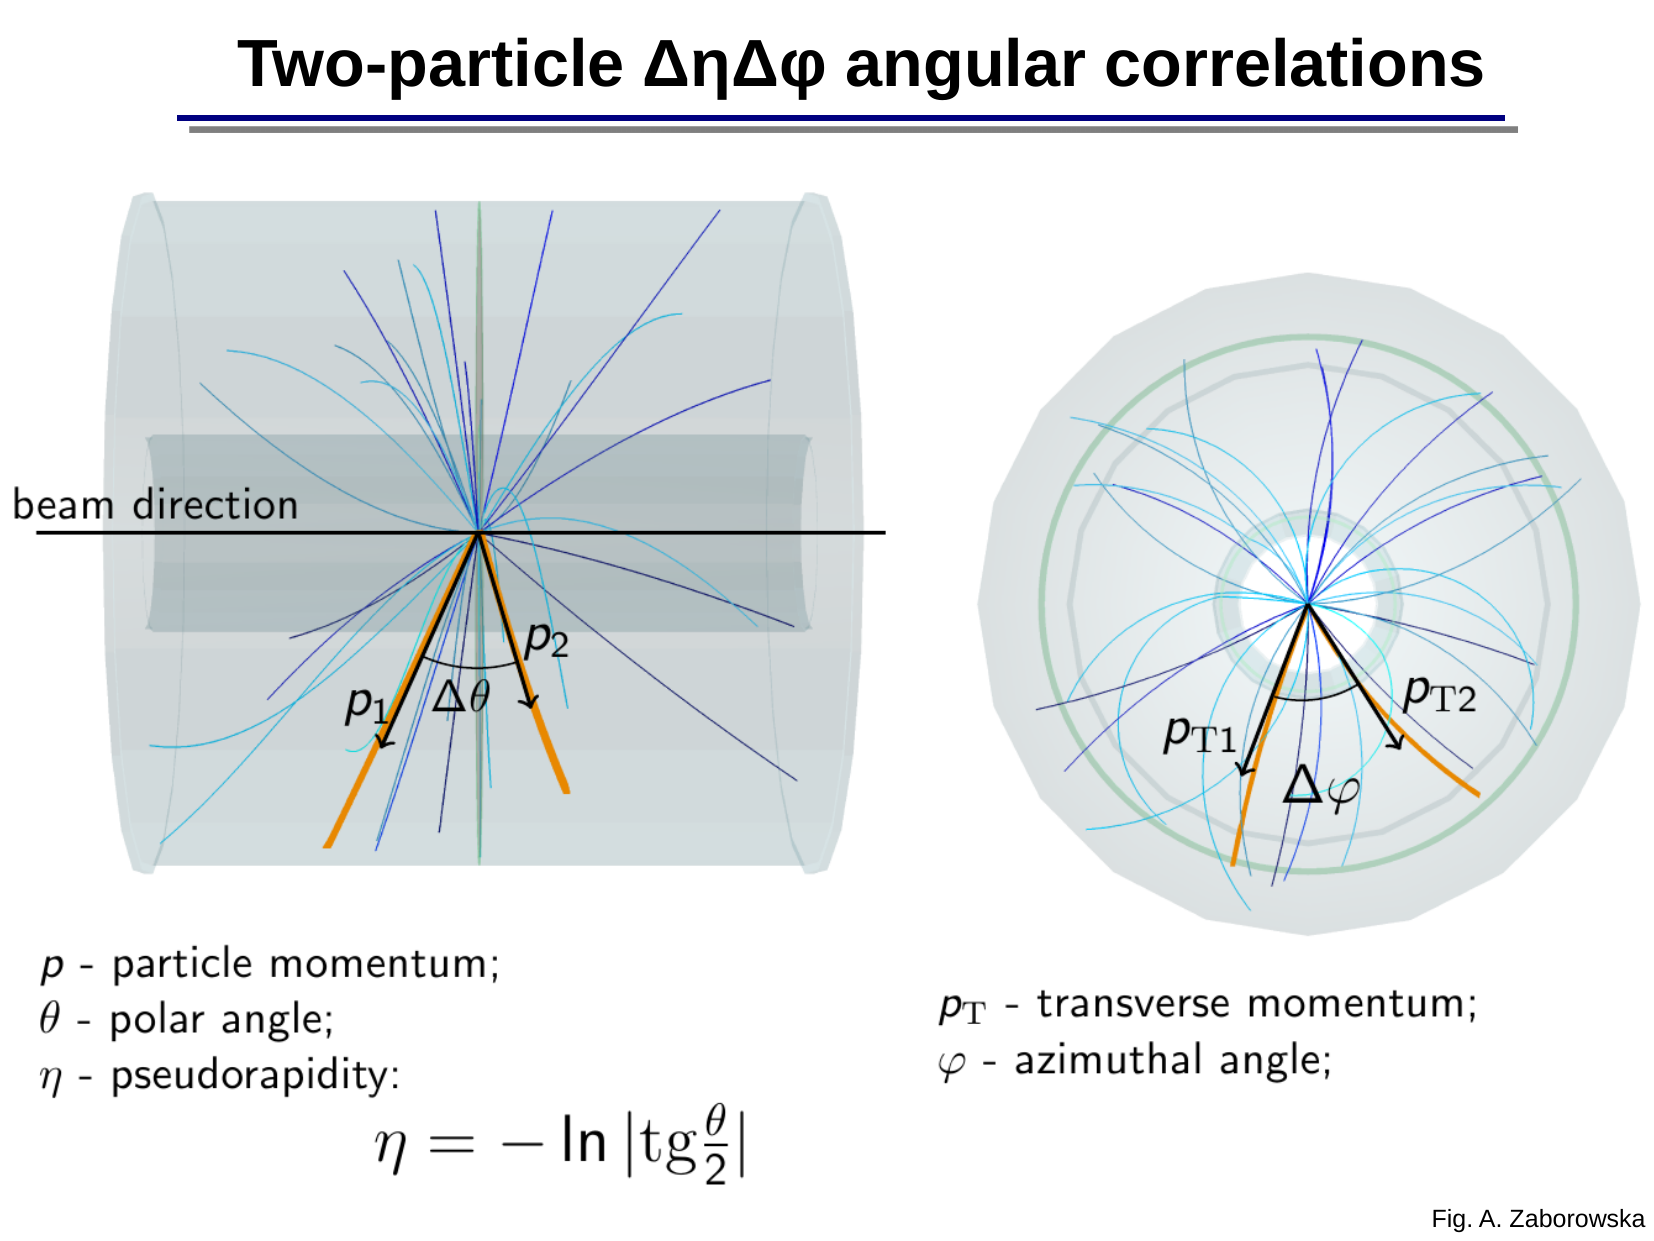

# Two-particle ΔηΔφ angular correlations
Fig. A. Zaborowska